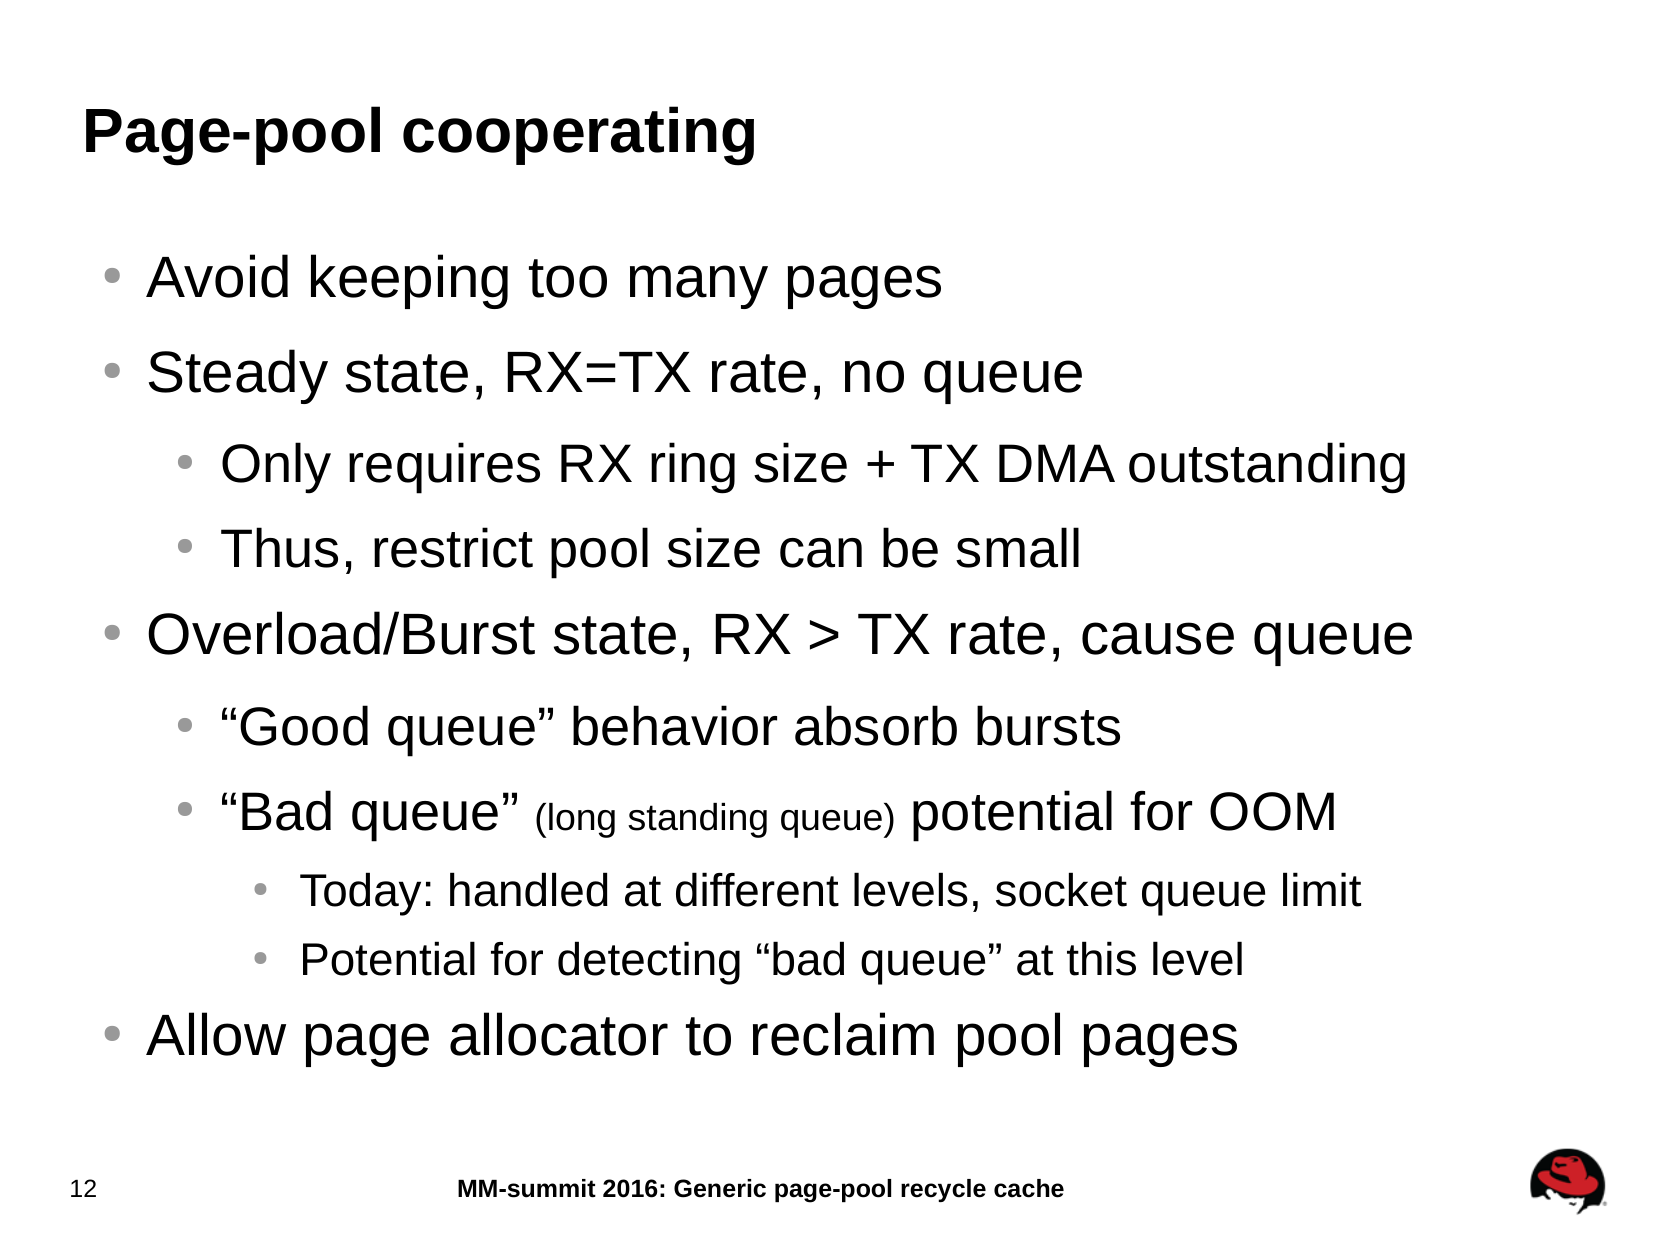

# Page-pool cooperating
Avoid keeping too many pages
Steady state, RX=TX rate, no queue
Only requires RX ring size + TX DMA outstanding
Thus, restrict pool size can be small
Overload/Burst state, RX > TX rate, cause queue
“Good queue” behavior absorb bursts
“Bad queue” (long standing queue) potential for OOM
Today: handled at different levels, socket queue limit
Potential for detecting “bad queue” at this level
Allow page allocator to reclaim pool pages